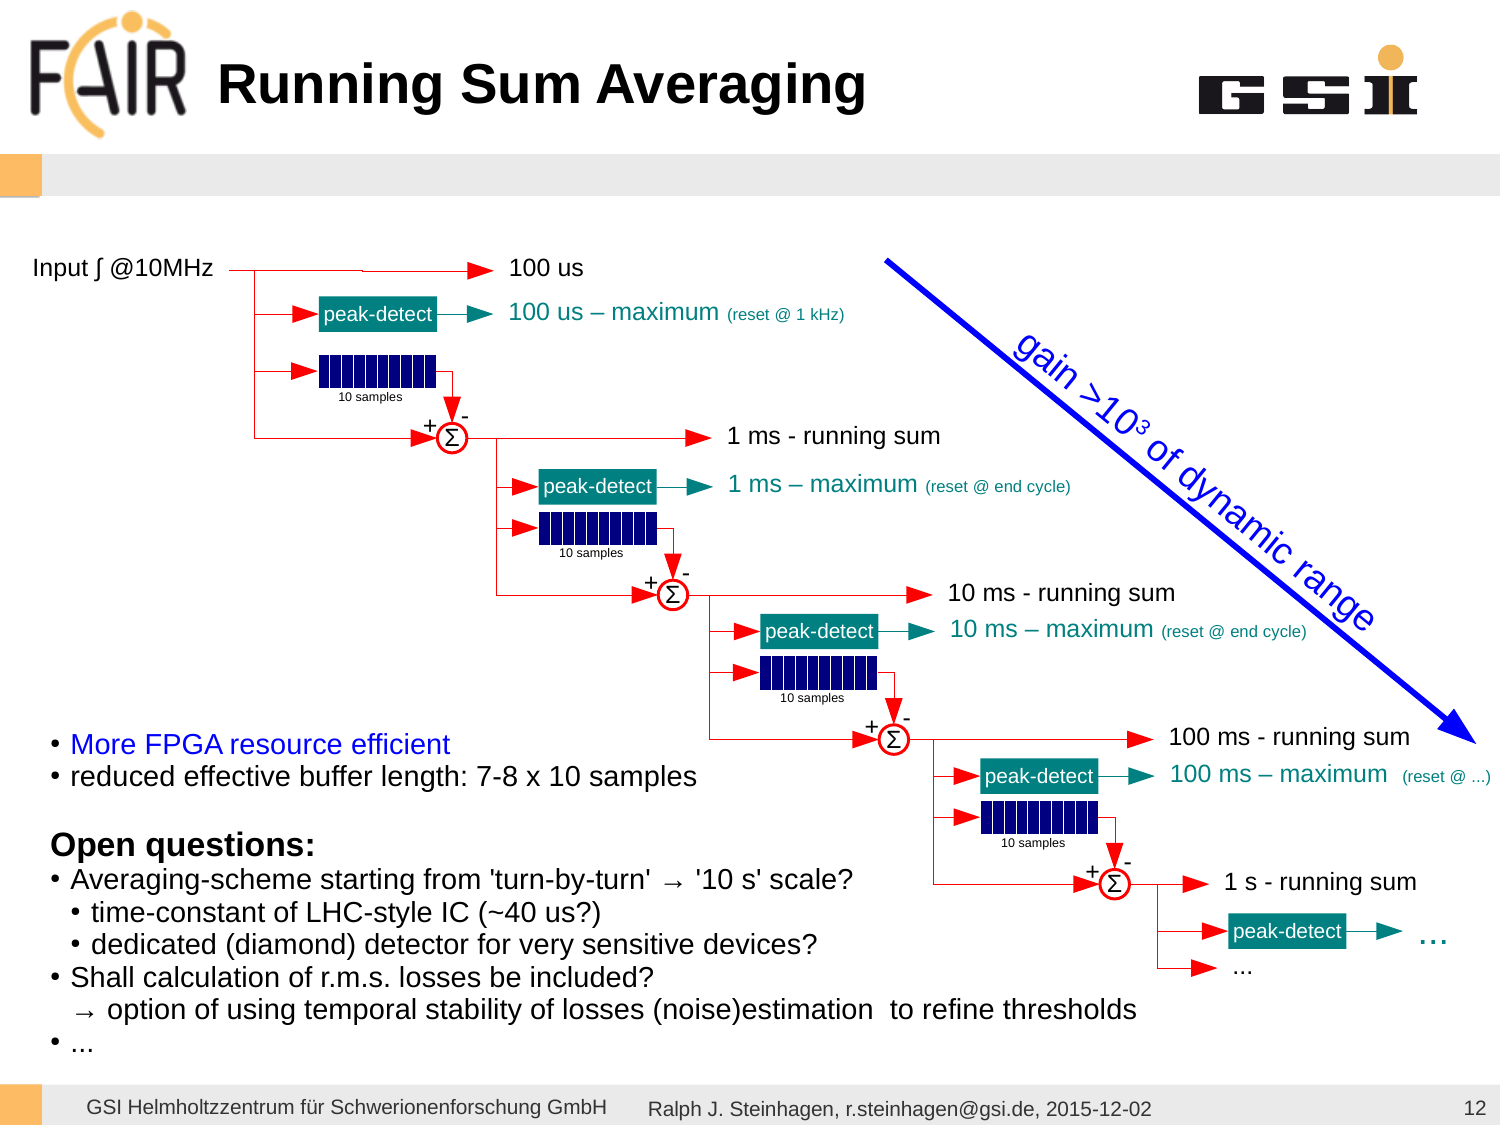

# Running Sum Averaging
Input ∫ @10MHz
100 us
gain >103 of dynamic range
100 us – maximum (reset @ 1 kHz)
peak-detect
| | | | | | | | | | |
| --- | --- | --- | --- | --- | --- | --- | --- | --- | --- |
10 samples
-
+
1 ms - running sum
Σ
1 ms – maximum (reset @ end cycle)
peak-detect
| | | | | | | | | | |
| --- | --- | --- | --- | --- | --- | --- | --- | --- | --- |
10 samples
-
+
10 ms - running sum
Σ
10 ms – maximum (reset @ end cycle)
peak-detect
| | | | | | | | | | |
| --- | --- | --- | --- | --- | --- | --- | --- | --- | --- |
10 samples
-
+
100 ms - running sum
More FPGA resource efficient
reduced effective buffer length: 7-8 x 10 samples
Open questions:
Averaging-scheme starting from 'turn-by-turn' → '10 s' scale?
time-constant of LHC-style IC (~40 us?)
dedicated (diamond) detector for very sensitive devices?
Shall calculation of r.m.s. losses be included? → option of using temporal stability of losses (noise)estimation  to refine thresholds
...
Σ
100 ms – maximum (reset @ ...)
peak-detect
| | | | | | | | | | |
| --- | --- | --- | --- | --- | --- | --- | --- | --- | --- |
10 samples
-
+
1 s - running sum
Σ
...
peak-detect
...